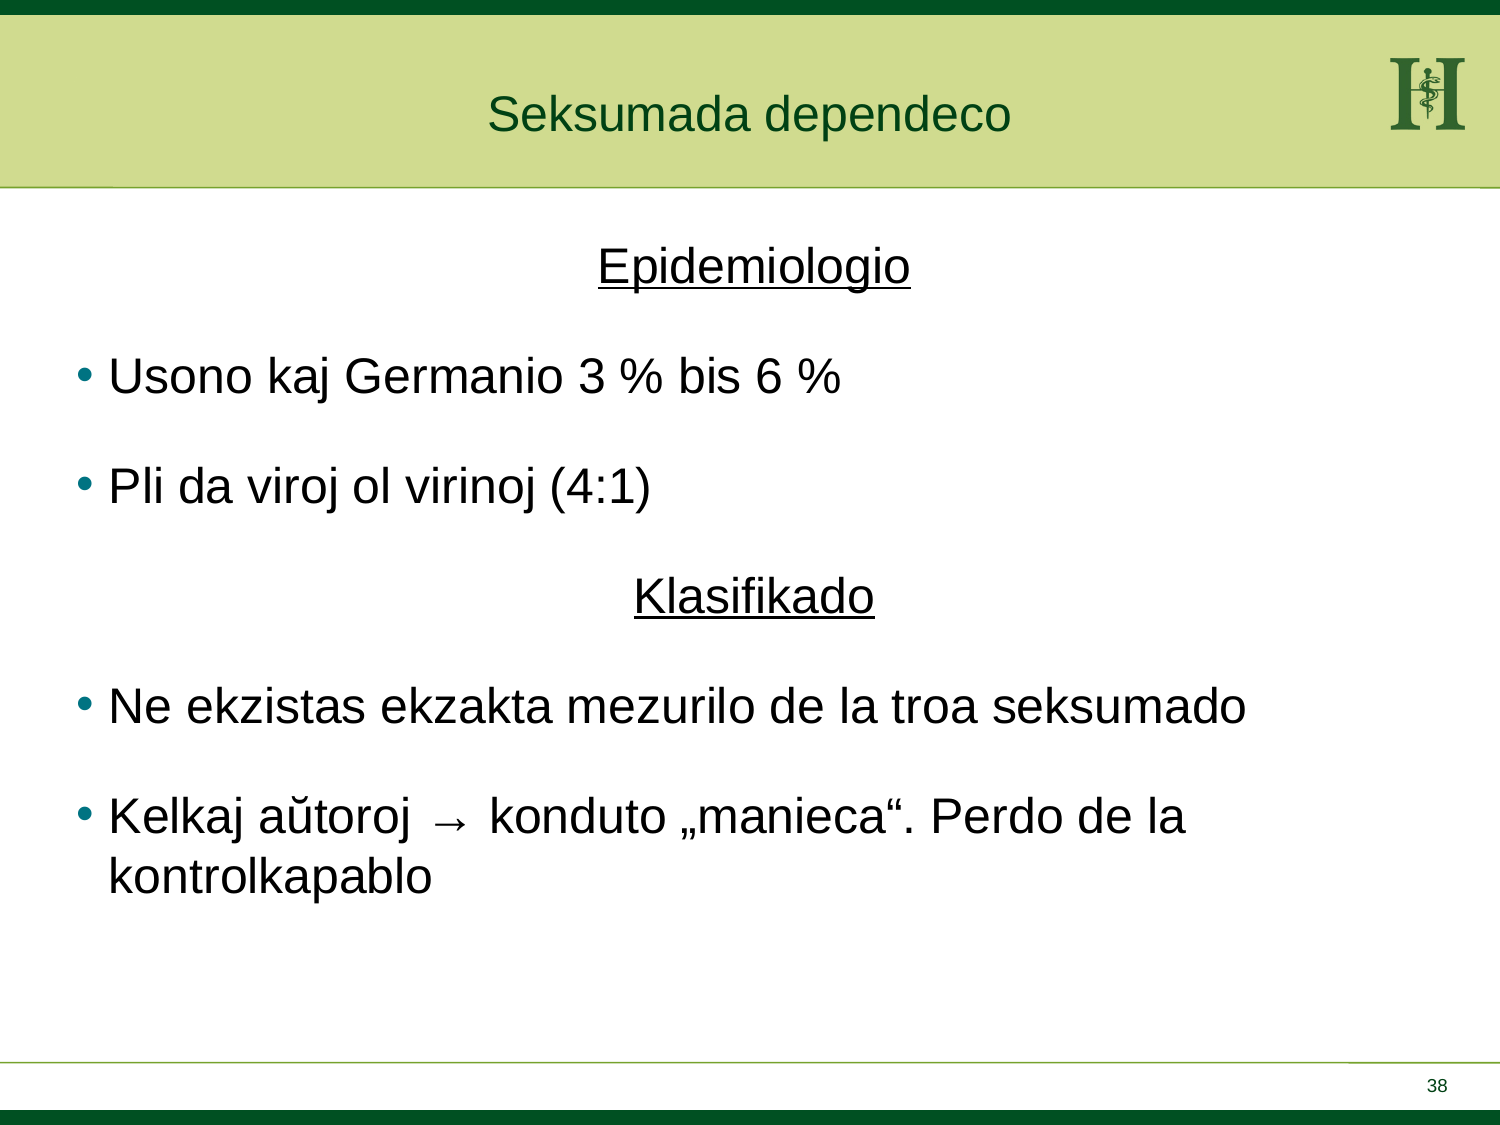

# Seksumada dependeco
Epidemiologio
Usono kaj Germanio 3 % bis 6 %
Pli da viroj ol virinoj (4:1)
Klasifikado
Ne ekzistas ekzakta mezurilo de la troa seksumado
Kelkaj aŭtoroj → konduto „manieca“. Perdo de la kontrolkapablo